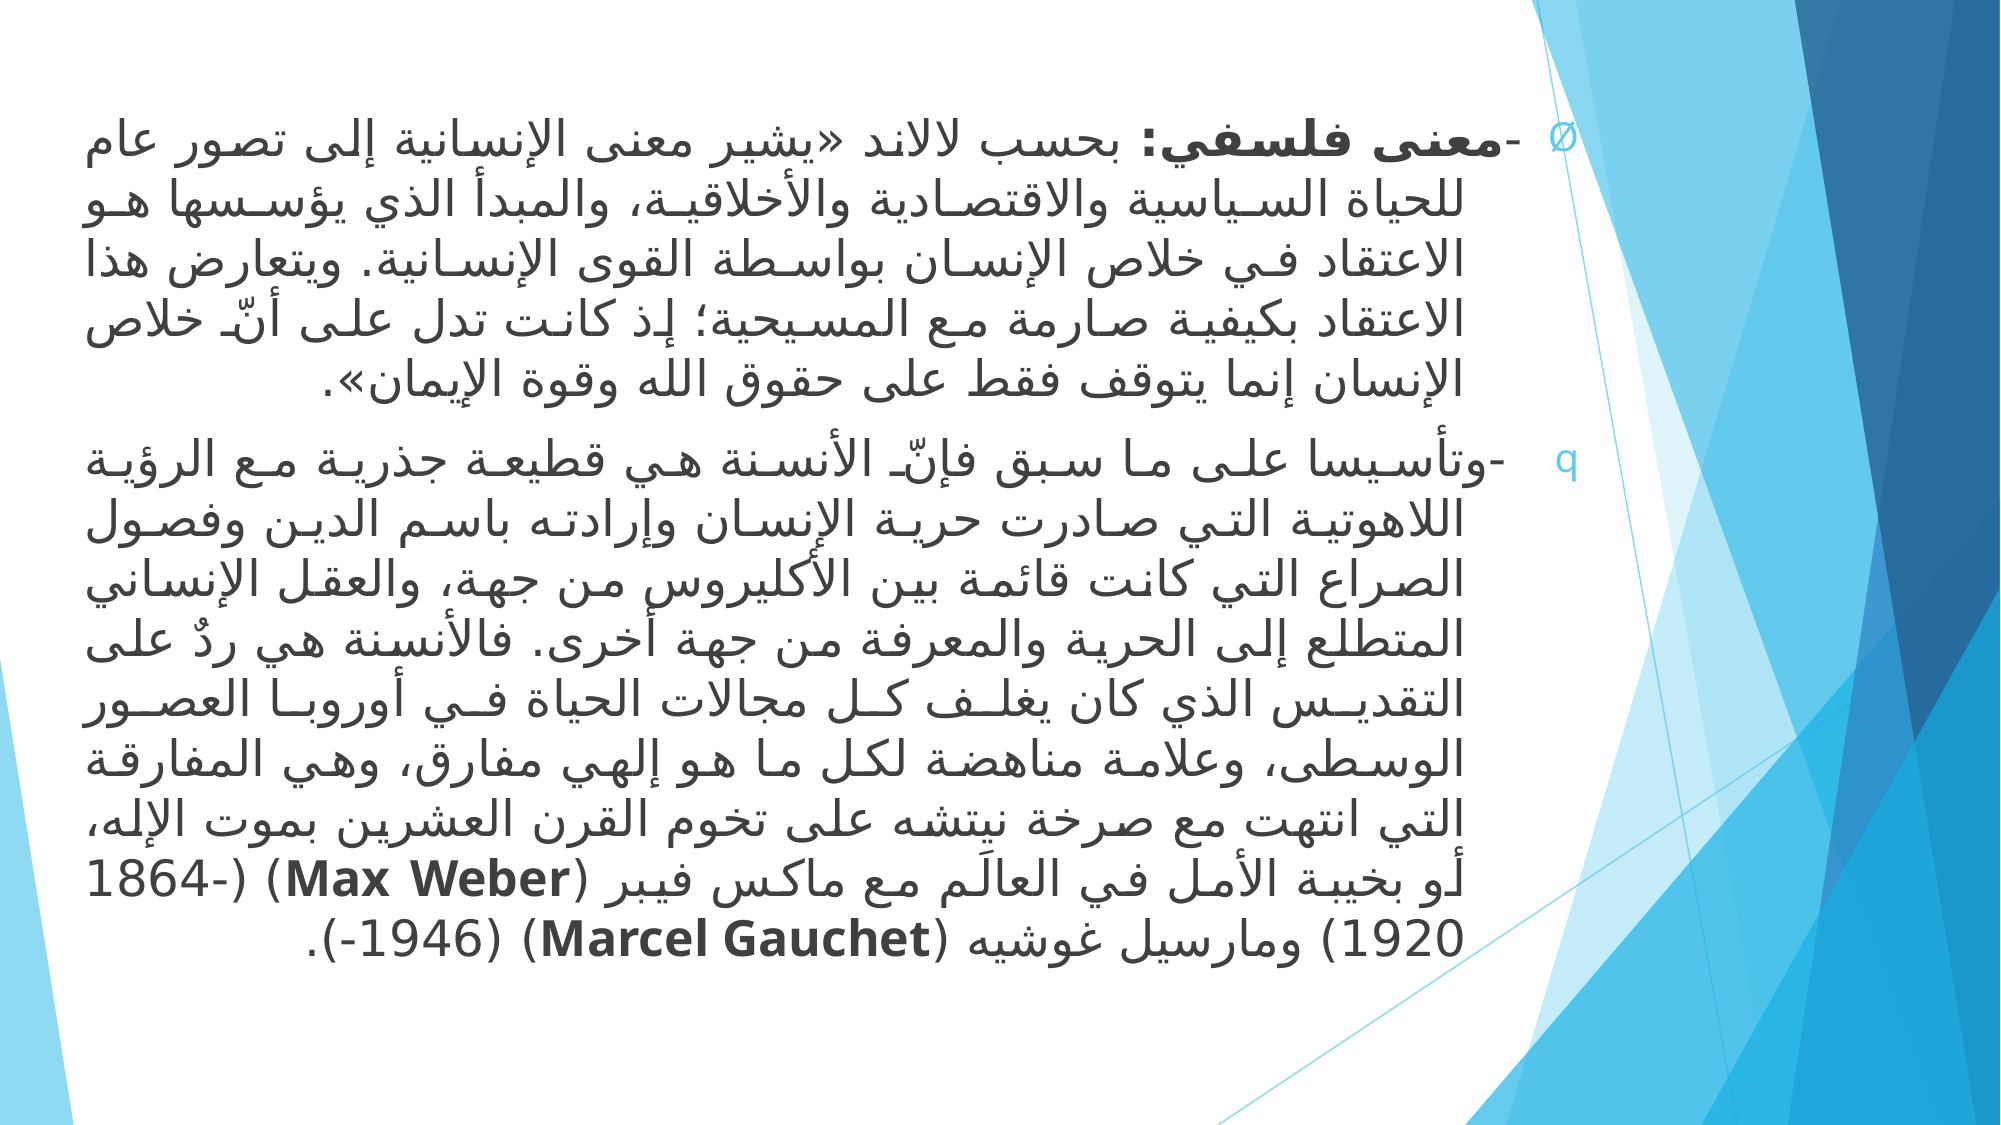

# -معنى فلسفي: بحسب لالاند «يشير معنى الإنسانية إلى تصور عام للحياة السياسية والاقتصادية والأخلاقية، والمبدأ الذي يؤسسها هو الاعتقاد في خلاص الإنسان بواسطة القوى الإنسانية. ويتعارض هذا الاعتقاد بكيفية صارمة مع المسيحية؛ إذ كانت تدل على أنّ خلاص الإنسان إنما يتوقف فقط على حقوق الله وقوة الإيمان».
 -وتأسيسا على ما سبق فإنّ الأنسنة هي قطيعة جذرية مع الرؤية اللاهوتية التي صادرت حرية الإنسان وإرادته باسم الدين وفصول الصراع التي كانت قائمة بين الأكليروس من جهة، والعقل الإنساني المتطلع إلى الحرية والمعرفة من جهة أخرى. فالأنسنة هي ردٌ على التقديس الذي كان يغلف كل مجالات الحياة في أوروبا العصور الوسطى، وعلامة مناهضة لكل ما هو إلهي مفارق، وهي المفارقة التي انتهت مع صرخة نيتشه على تخوم القرن العشرين بموت الإله، أو بخيبة الأمل في العالَم مع ماكس فيبر (Max Weber) (1864-1920) ومارسيل غوشيه (Marcel Gauchet) (1946-).